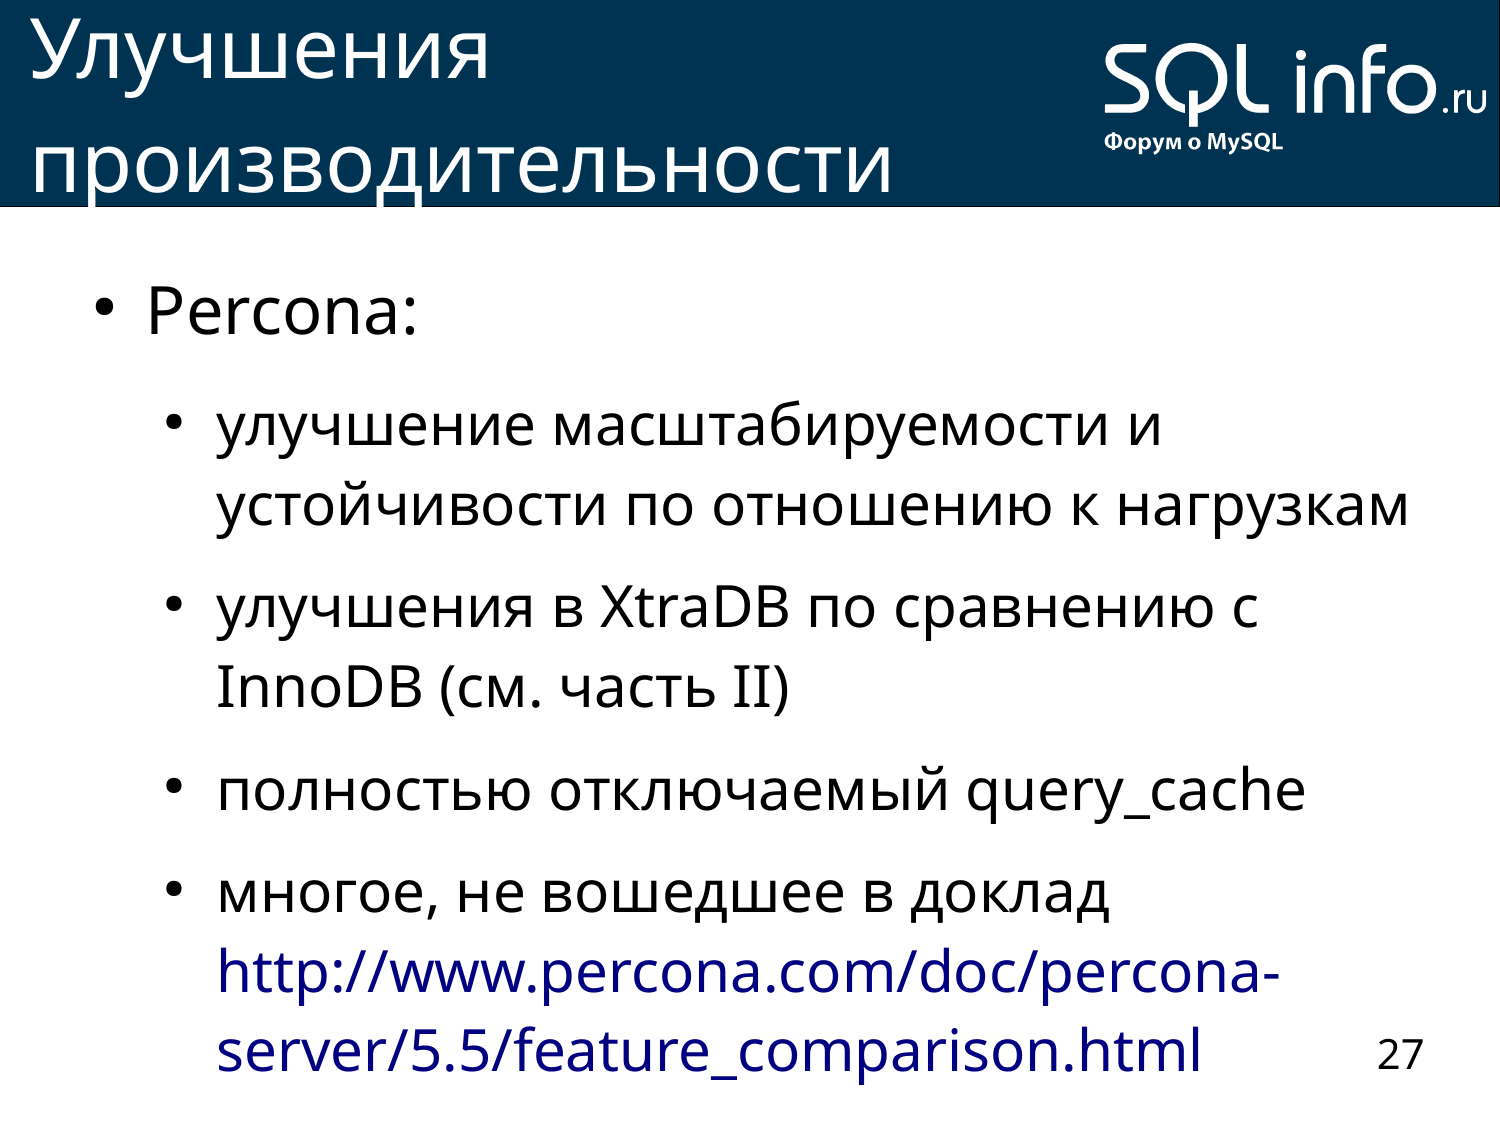

# Улучшения производительности
Percona:
улучшение масштабируемости и устойчивости по отношению к нагрузкам
улучшения в XtraDB по сравнению с InnoDB (см. часть II)
полностью отключаемый query_cache
многое, не вошедшее в доклад http://www.percona.com/doc/percona-server/5.5/feature_comparison.html
27